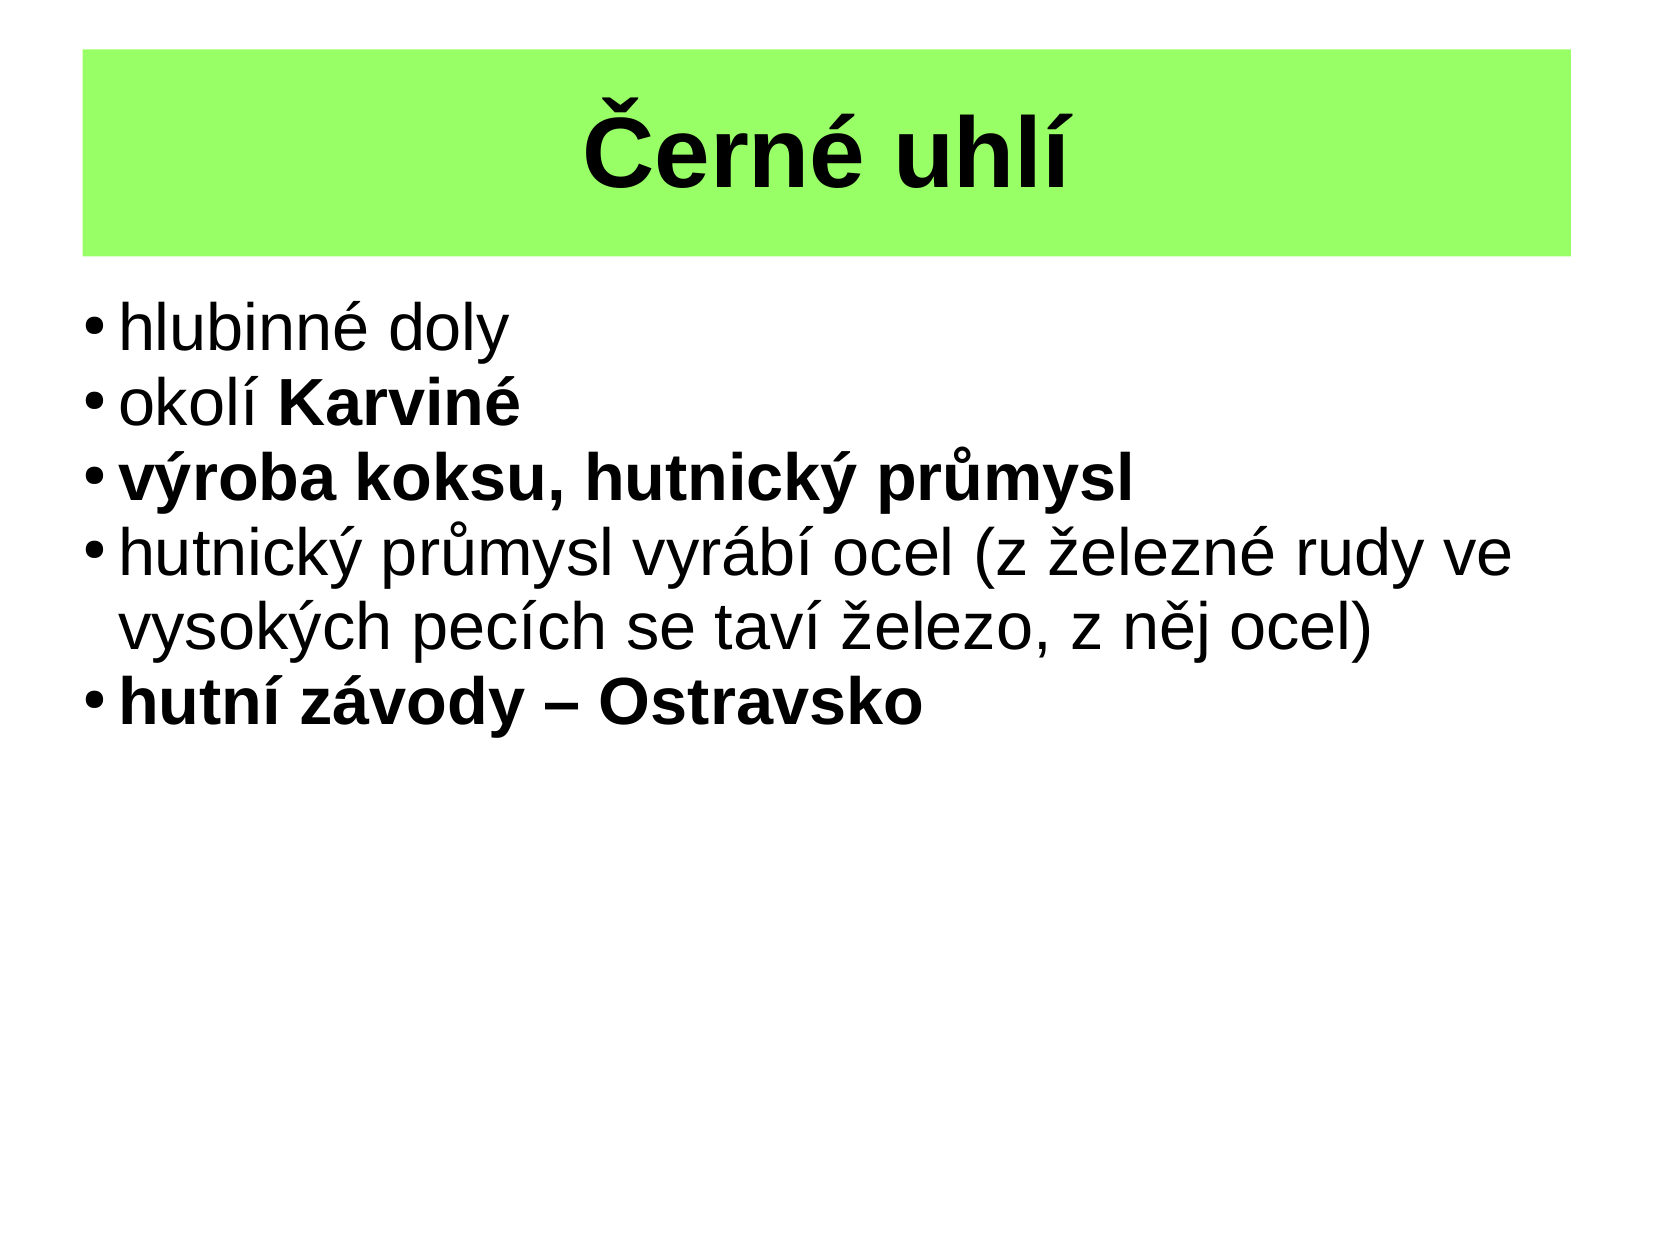

# Černé uhlí
hlubinné doly
okolí Karviné
výroba koksu, hutnický průmysl
hutnický průmysl vyrábí ocel (z železné rudy ve vysokých pecích se taví železo, z něj ocel)
hutní závody – Ostravsko